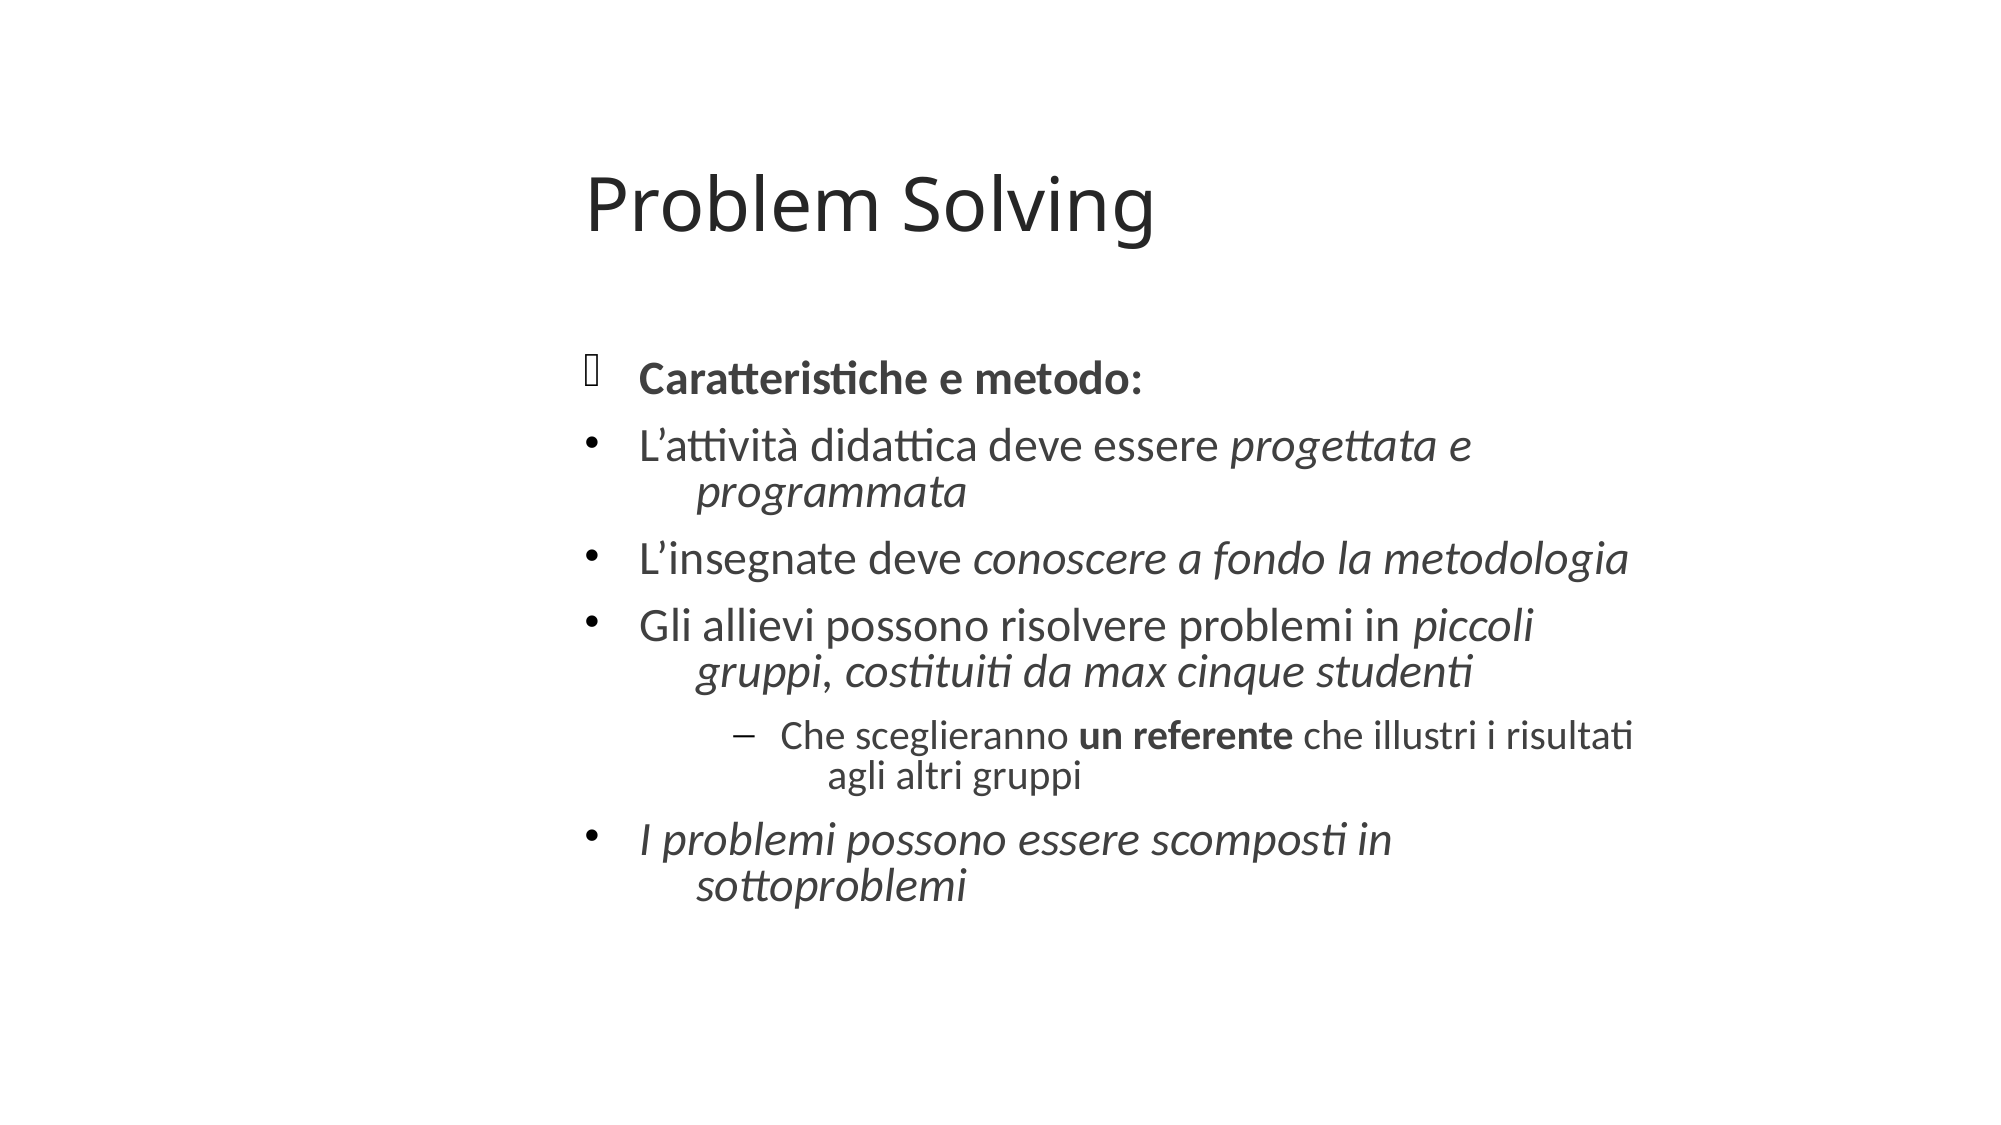

# Problem Solving
Caratteristiche e metodo:
L’attività didattica deve essere progettata e programmata
L’insegnate deve conoscere a fondo la metodologia
Gli allievi possono risolvere problemi in piccoli gruppi, costituiti da max cinque studenti
Che sceglieranno un referente che illustri i risultati agli altri gruppi
I problemi possono essere scomposti in sottoproblemi